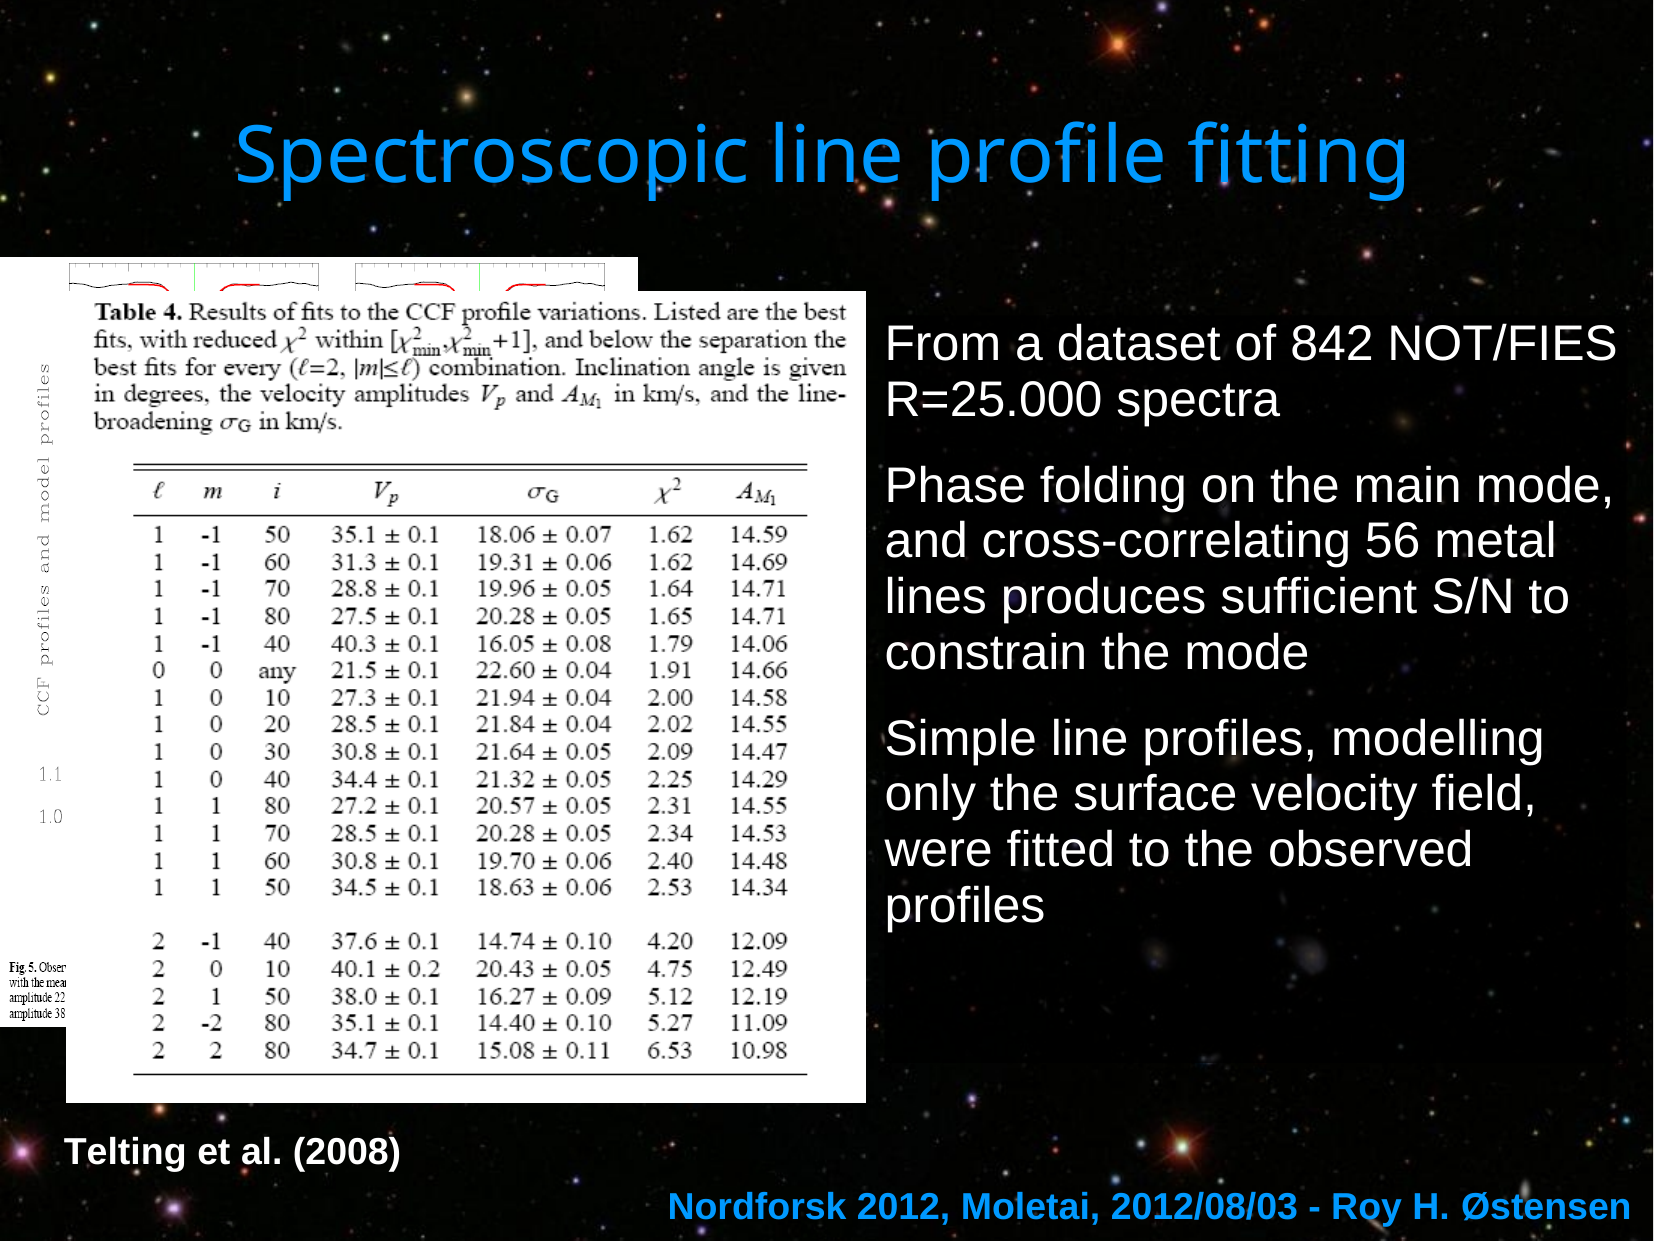

# Spectroscopic line profile fitting
From a dataset of 842 NOT/FIES R=25.000 spectra
Phase folding on the main mode, and cross-correlating 56 metal lines produces sufficient S/N to constrain the mode
Simple line profiles, modelling only the surface velocity field, were fitted to the observed profiles
Telting et al. (2008)